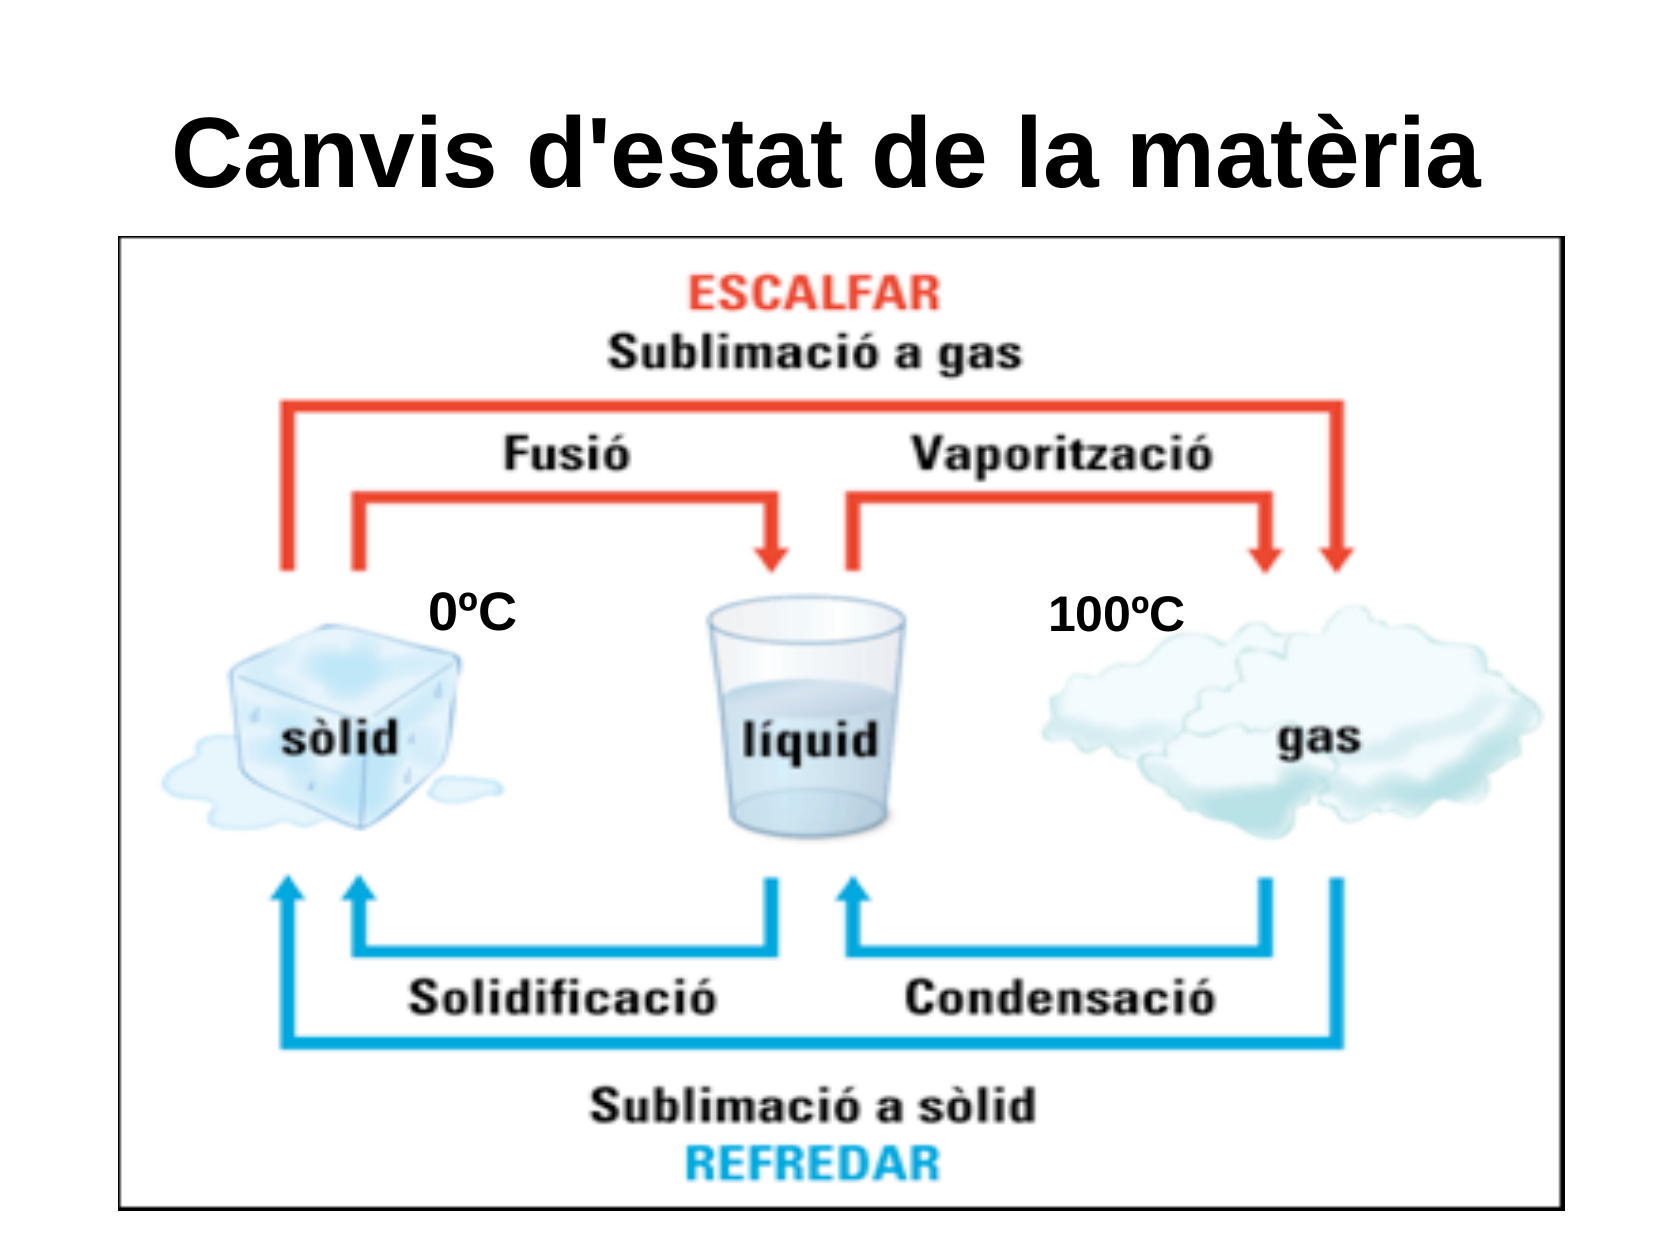

# Canvis d'estat de la matèria
0ºC
100ºC